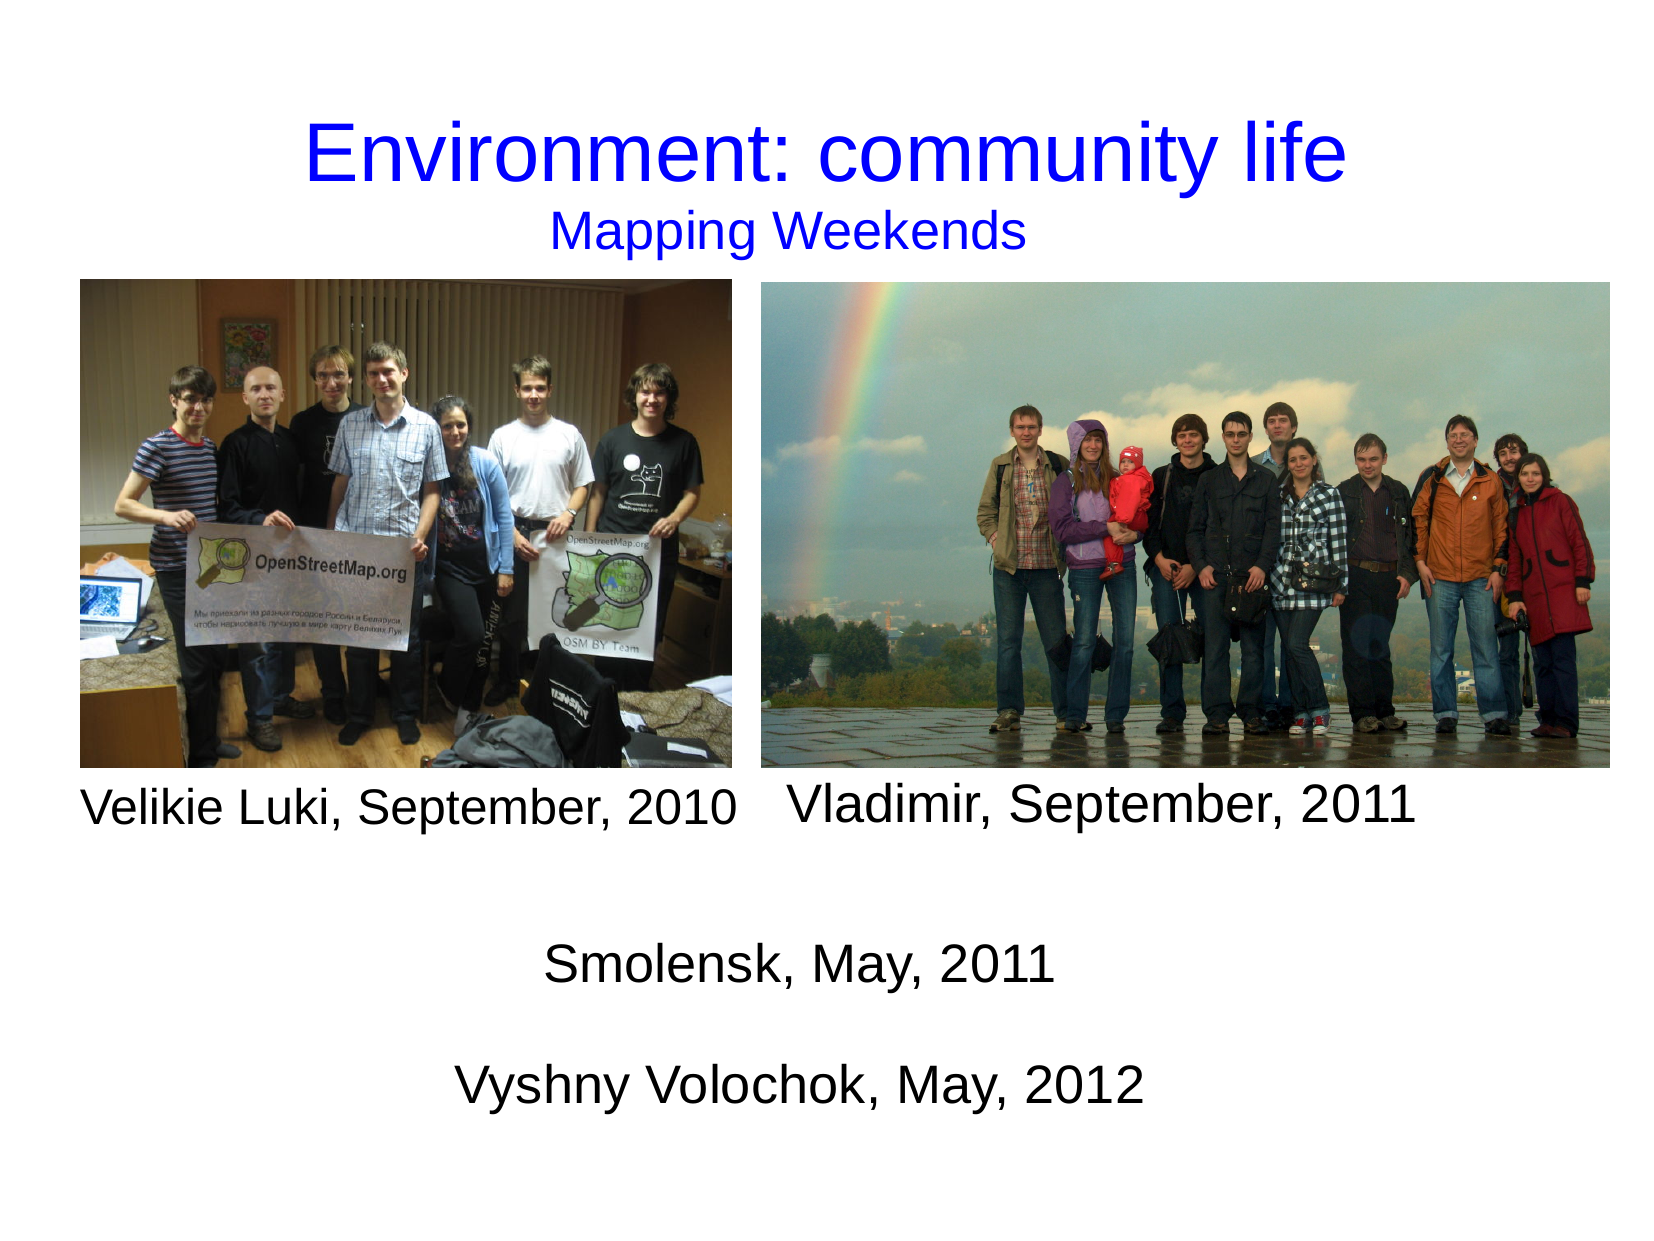

# Environment: community life
Mapping Weekends
Vladimir, September, 2011
Velikie Luki, September, 2010
Smolensk, May, 2011
Vyshny Volochok, May, 2012